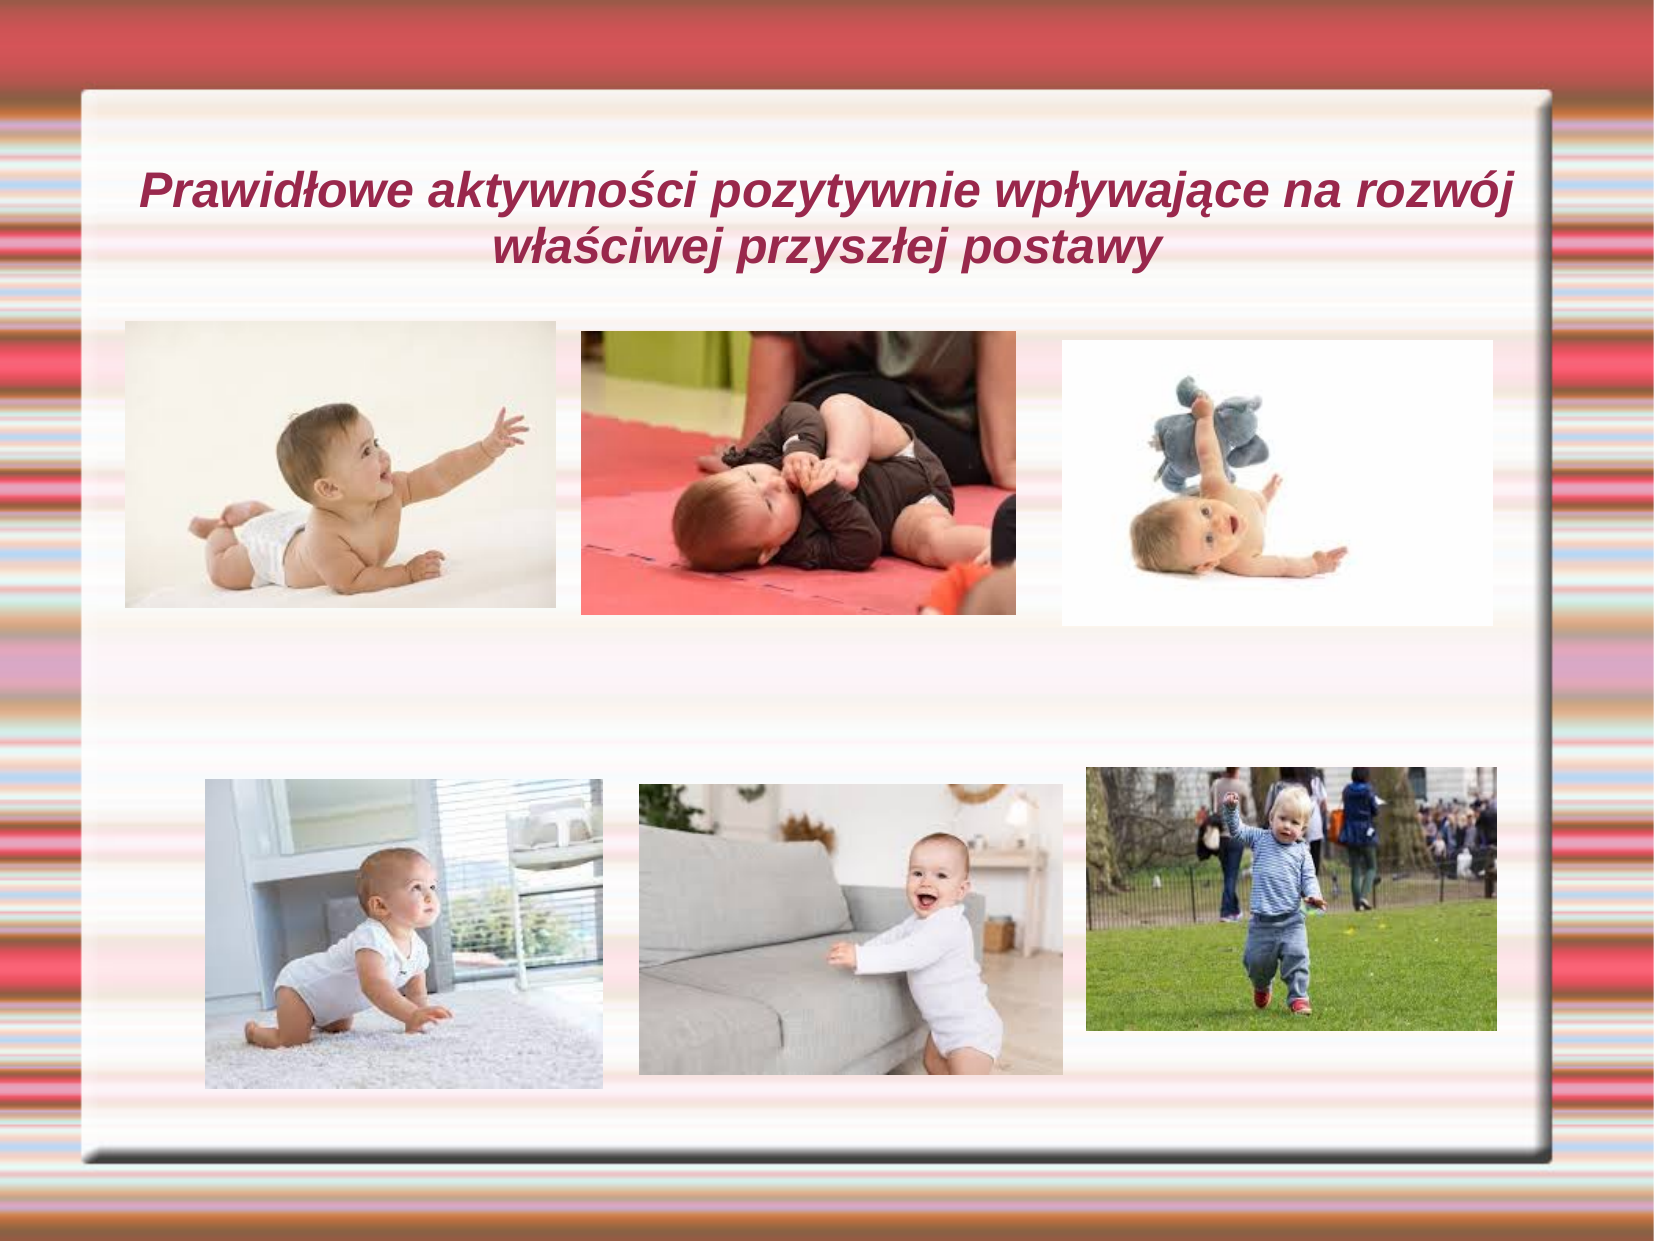

# Prawidłowe aktywności pozytywnie wpływające na rozwój właściwej przyszłej postawy